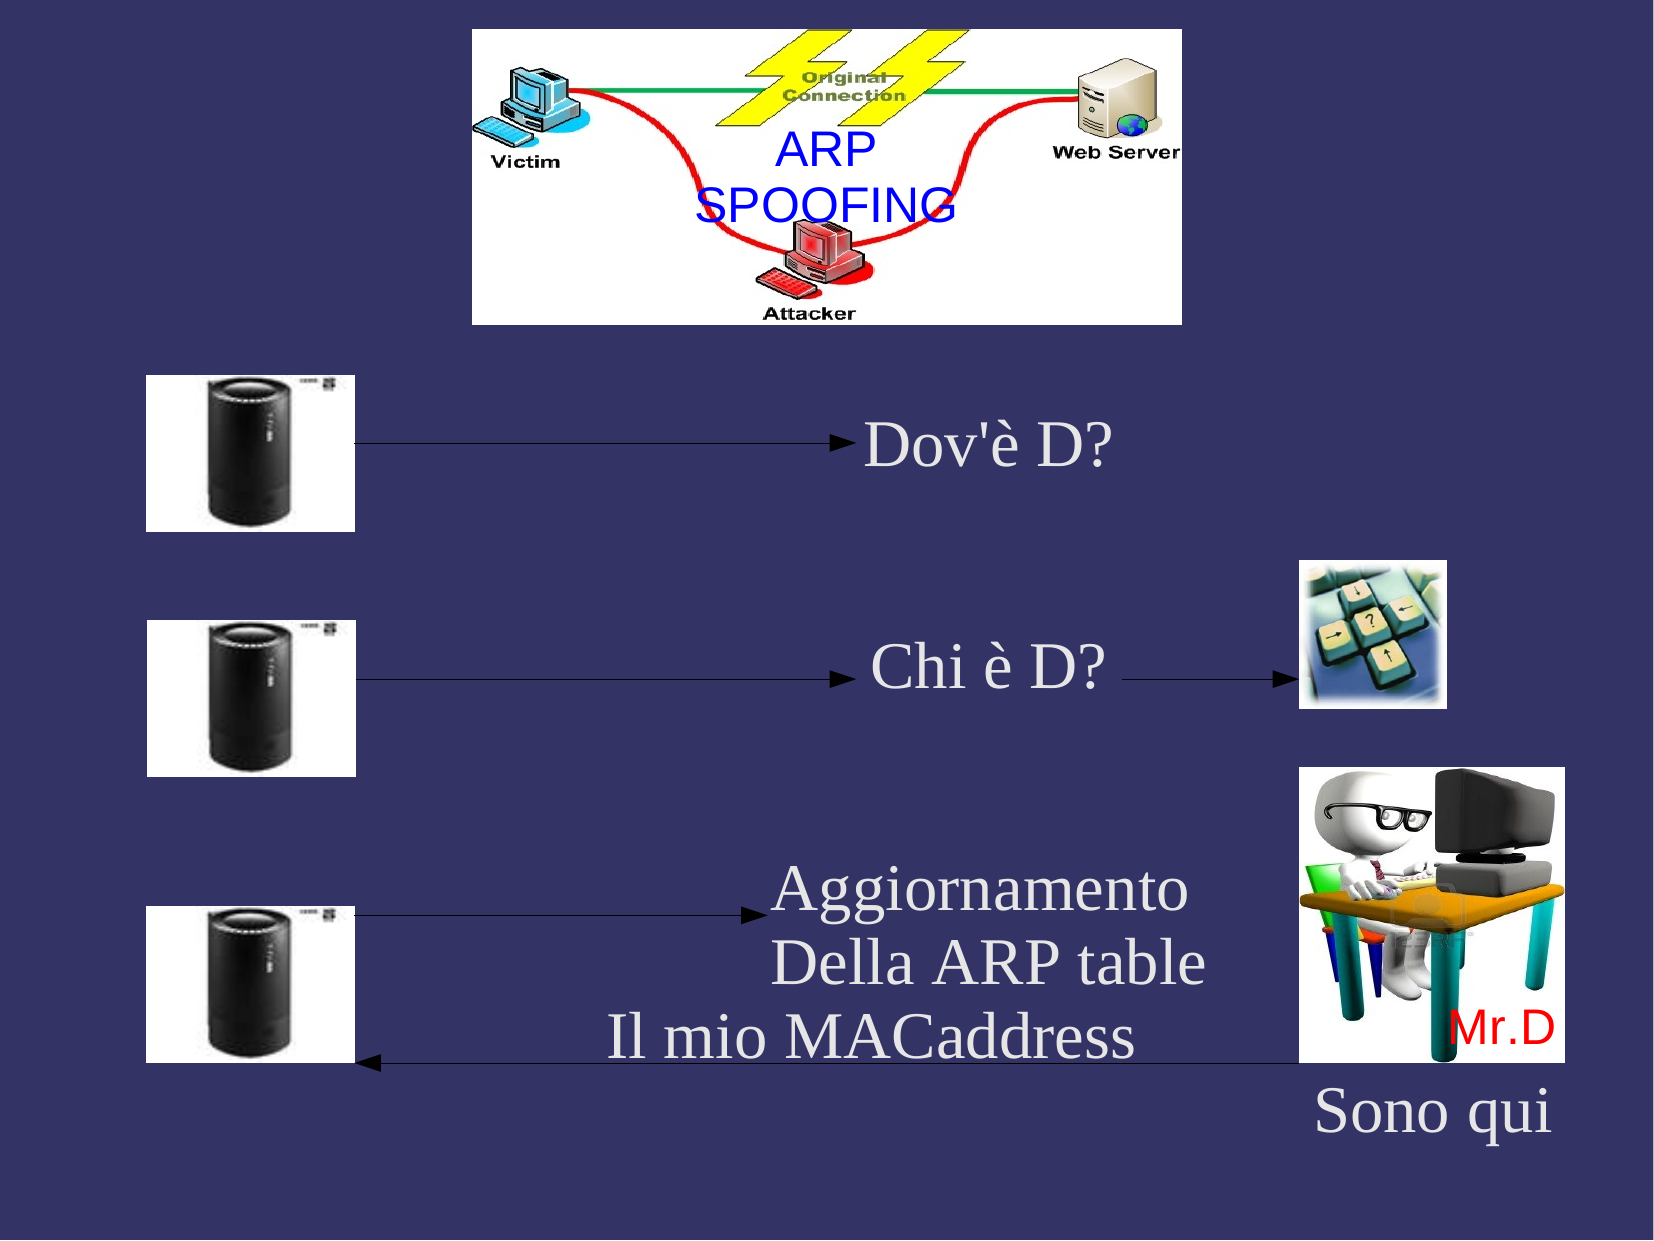

#
ARP
SPOOFING
Dov'è D?
Chi è D?
Aggiornamento
Della ARP table
Il mio MACaddress
 Sono qui
 Mr.D